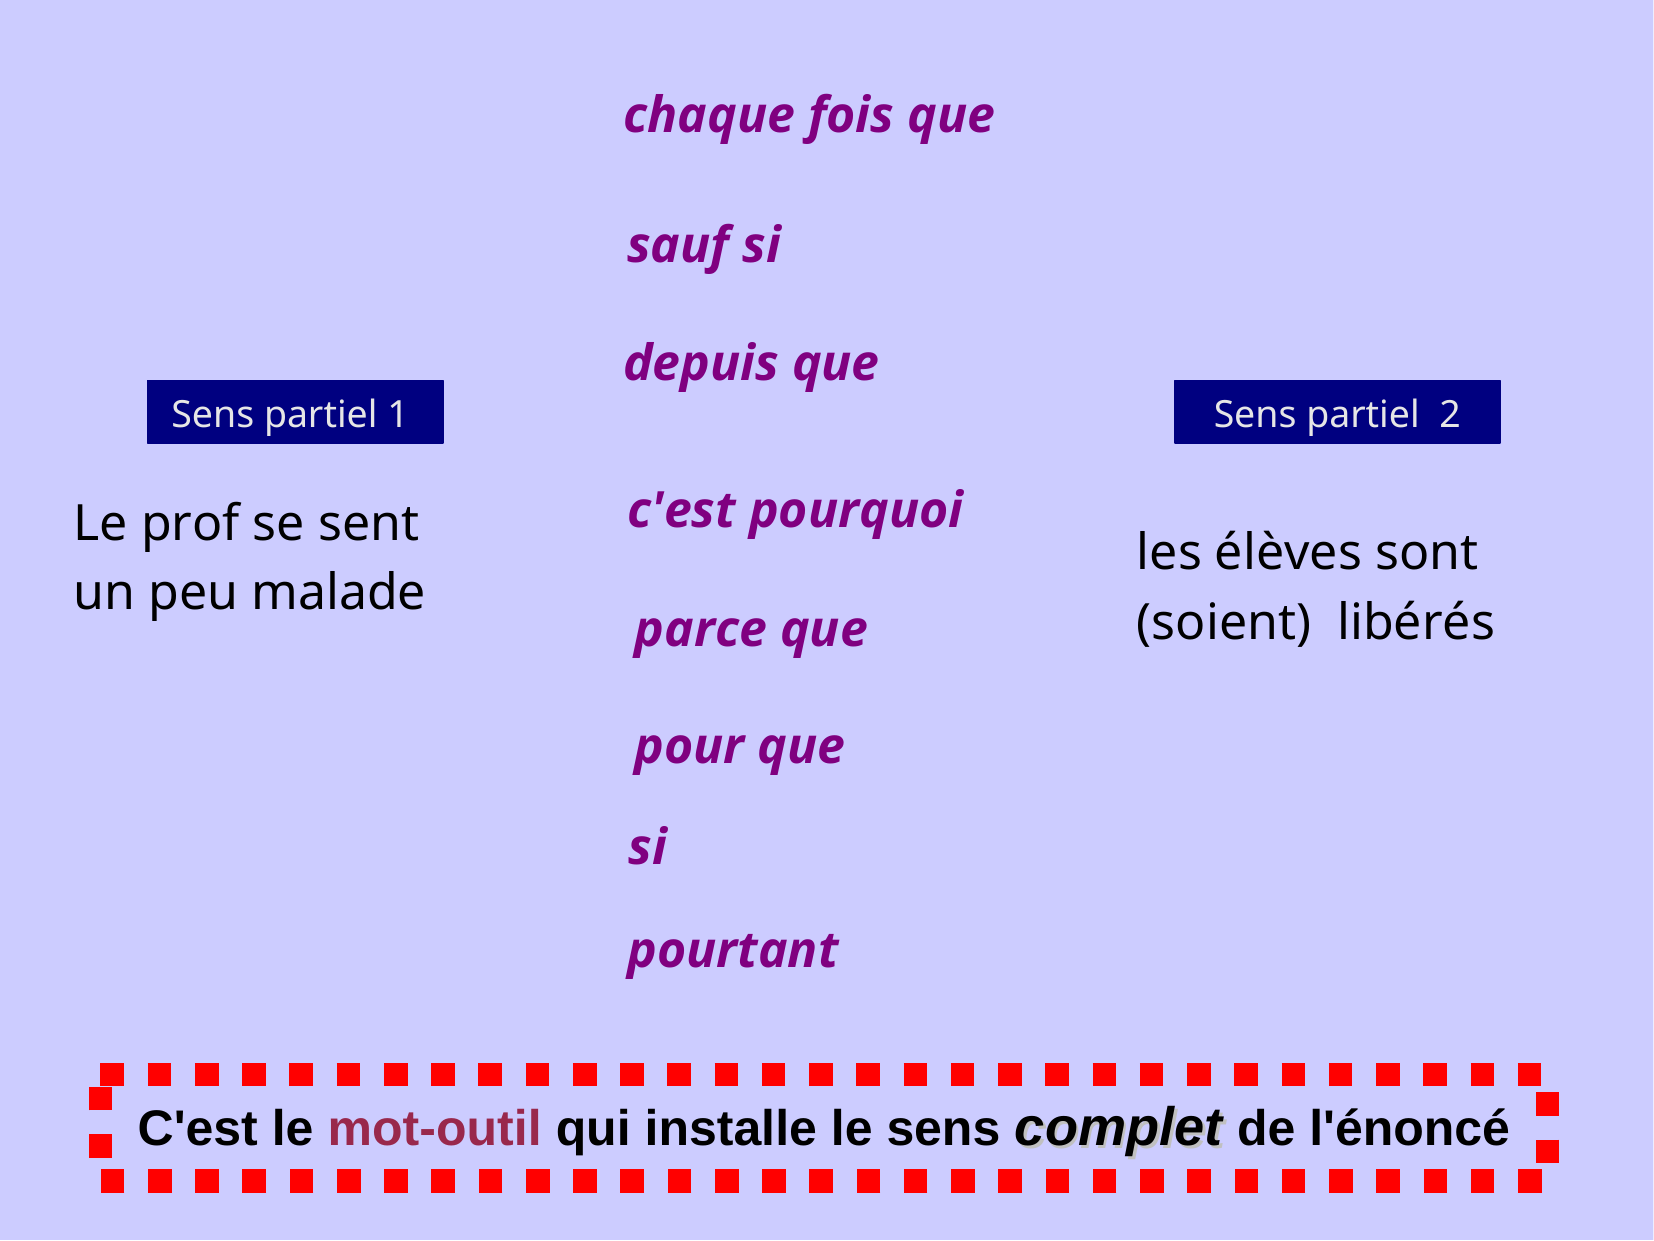

chaque fois que
sauf si
depuis que
Sens partiel 1
Sens partiel 2
Le prof se sent un peu malade
c'est pourquoi
les élèves sont (soient) libérés
parce que
pour que
si
pourtant
C'est le mot-outil qui installe le sens complet de l'énoncé